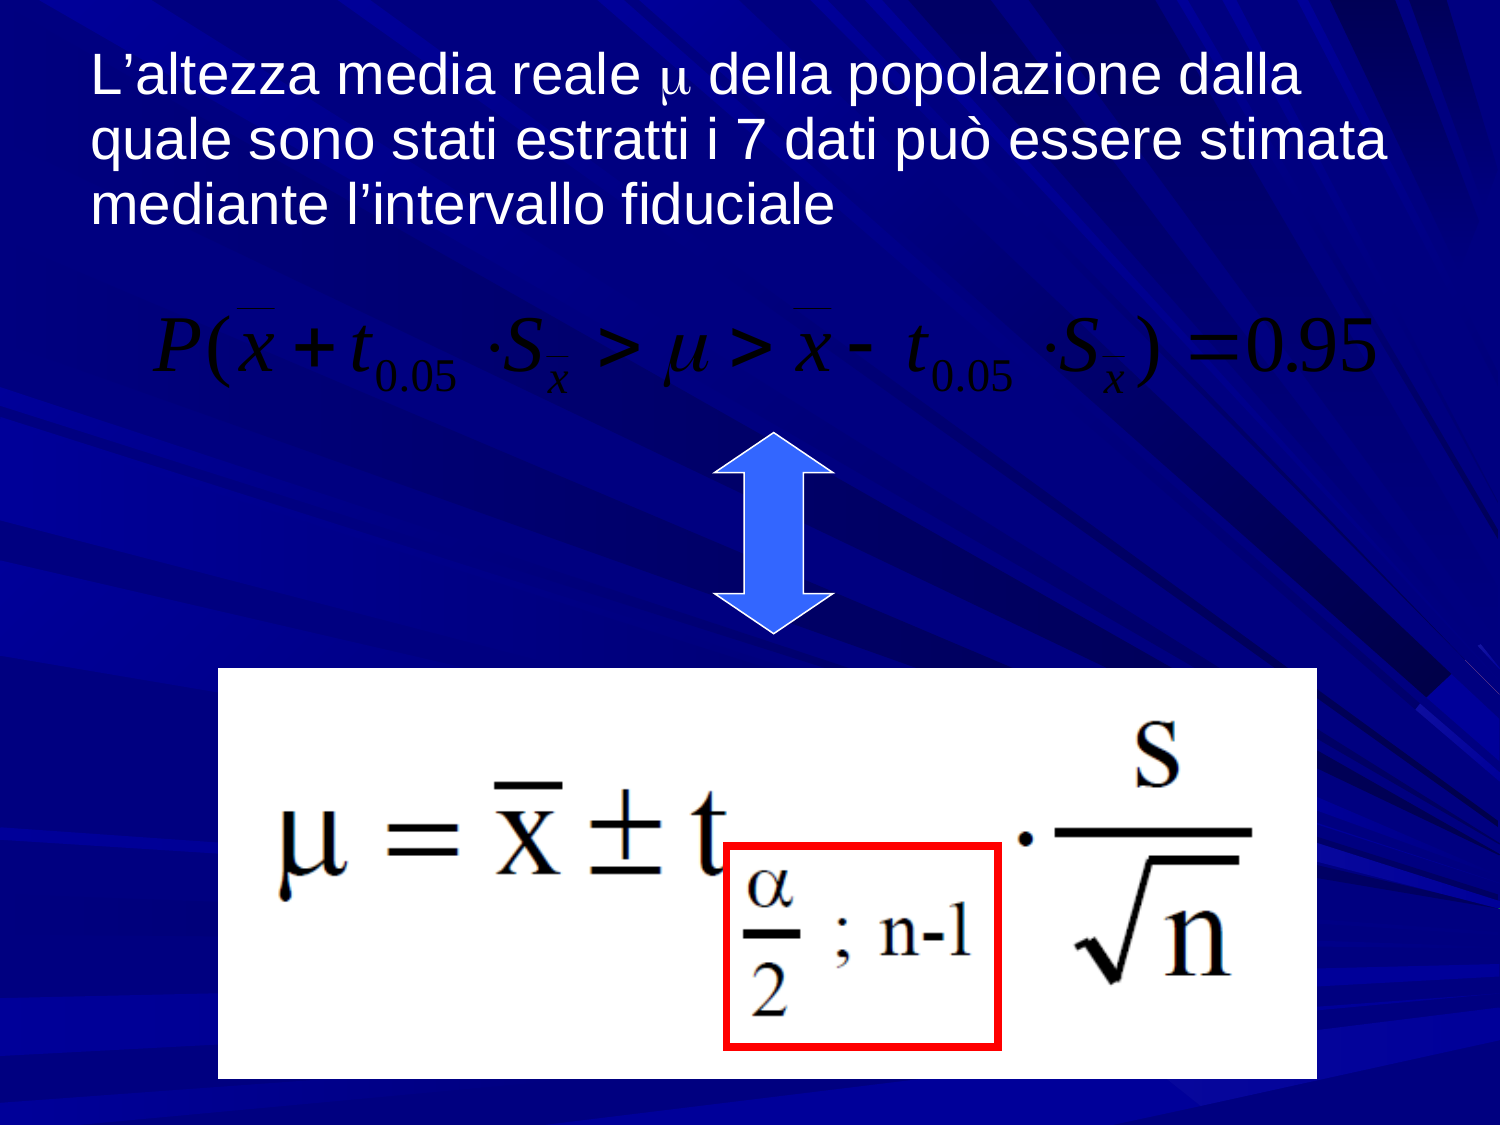

# L’altezza media reale  della popolazione dalla quale sono stati estratti i 7 dati può essere stimata mediante l’intervallo fiduciale